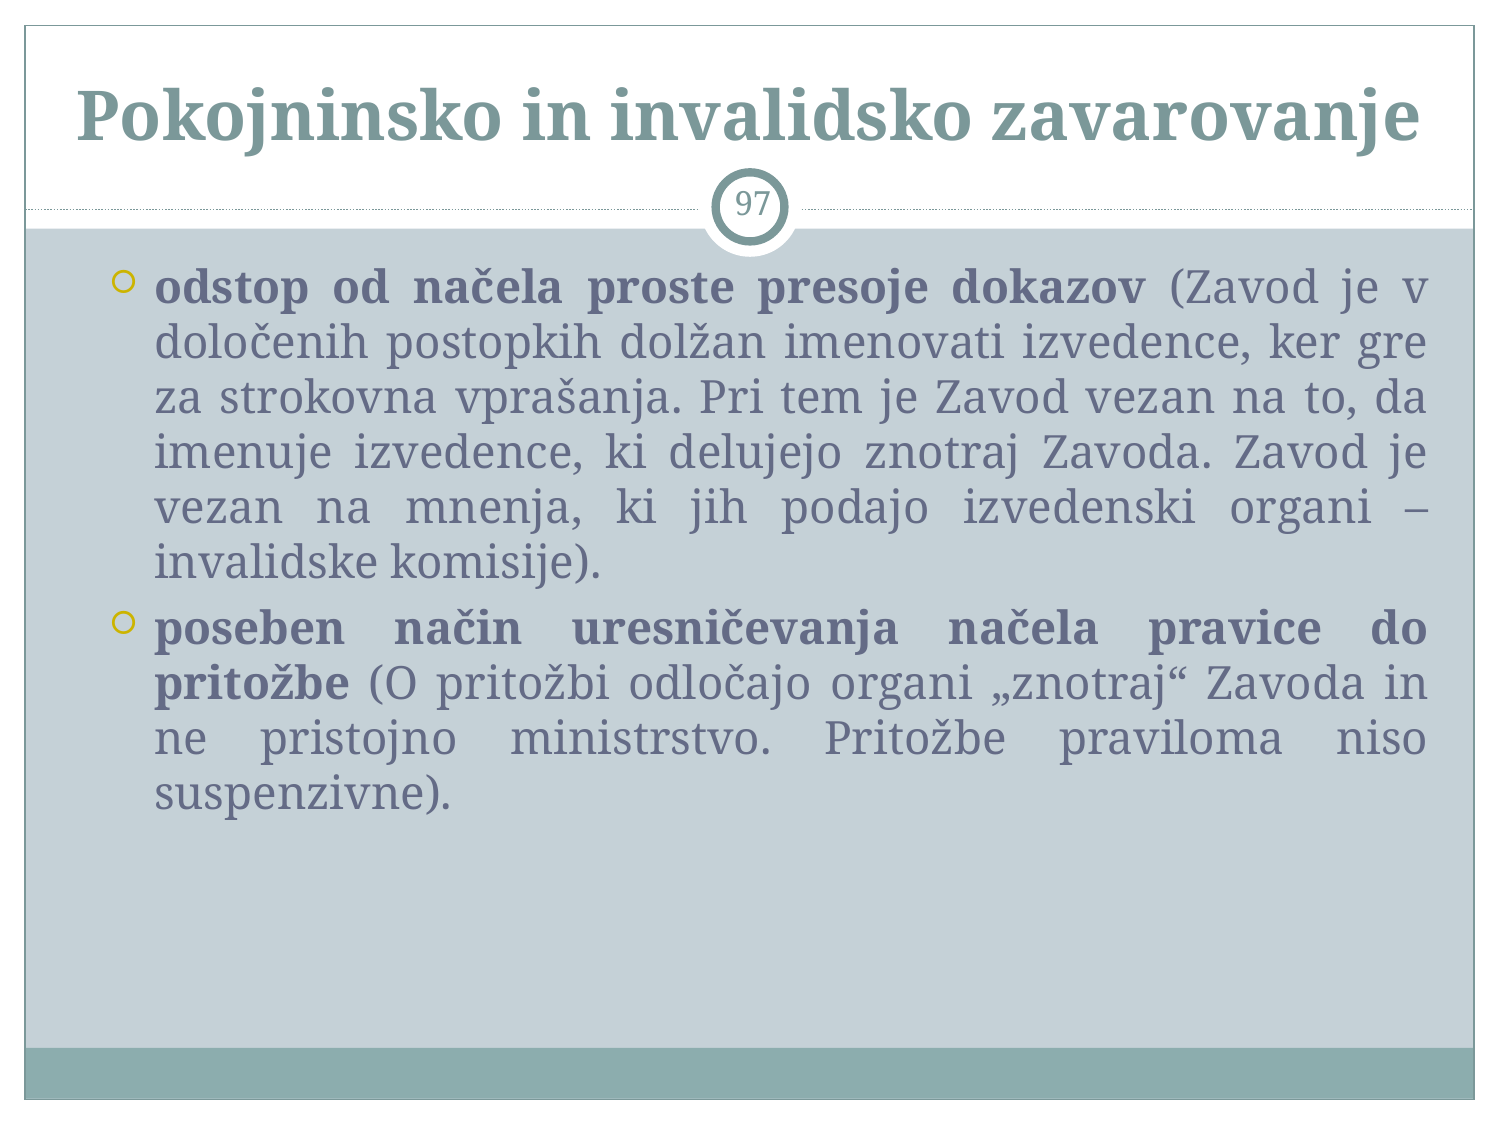

# Pokojninsko in invalidsko zavarovanje
odstop od načela proste presoje dokazov (Zavod je v določenih postopkih dolžan imenovati izvedence, ker gre za strokovna vprašanja. Pri tem je Zavod vezan na to, da imenuje izvedence, ki delujejo znotraj Zavoda. Zavod je vezan na mnenja, ki jih podajo izvedenski organi – invalidske komisije).
poseben način uresničevanja načela pravice do pritožbe (O pritožbi odločajo organi „znotraj“ Zavoda in ne pristojno ministrstvo. Pritožbe praviloma niso suspenzivne).